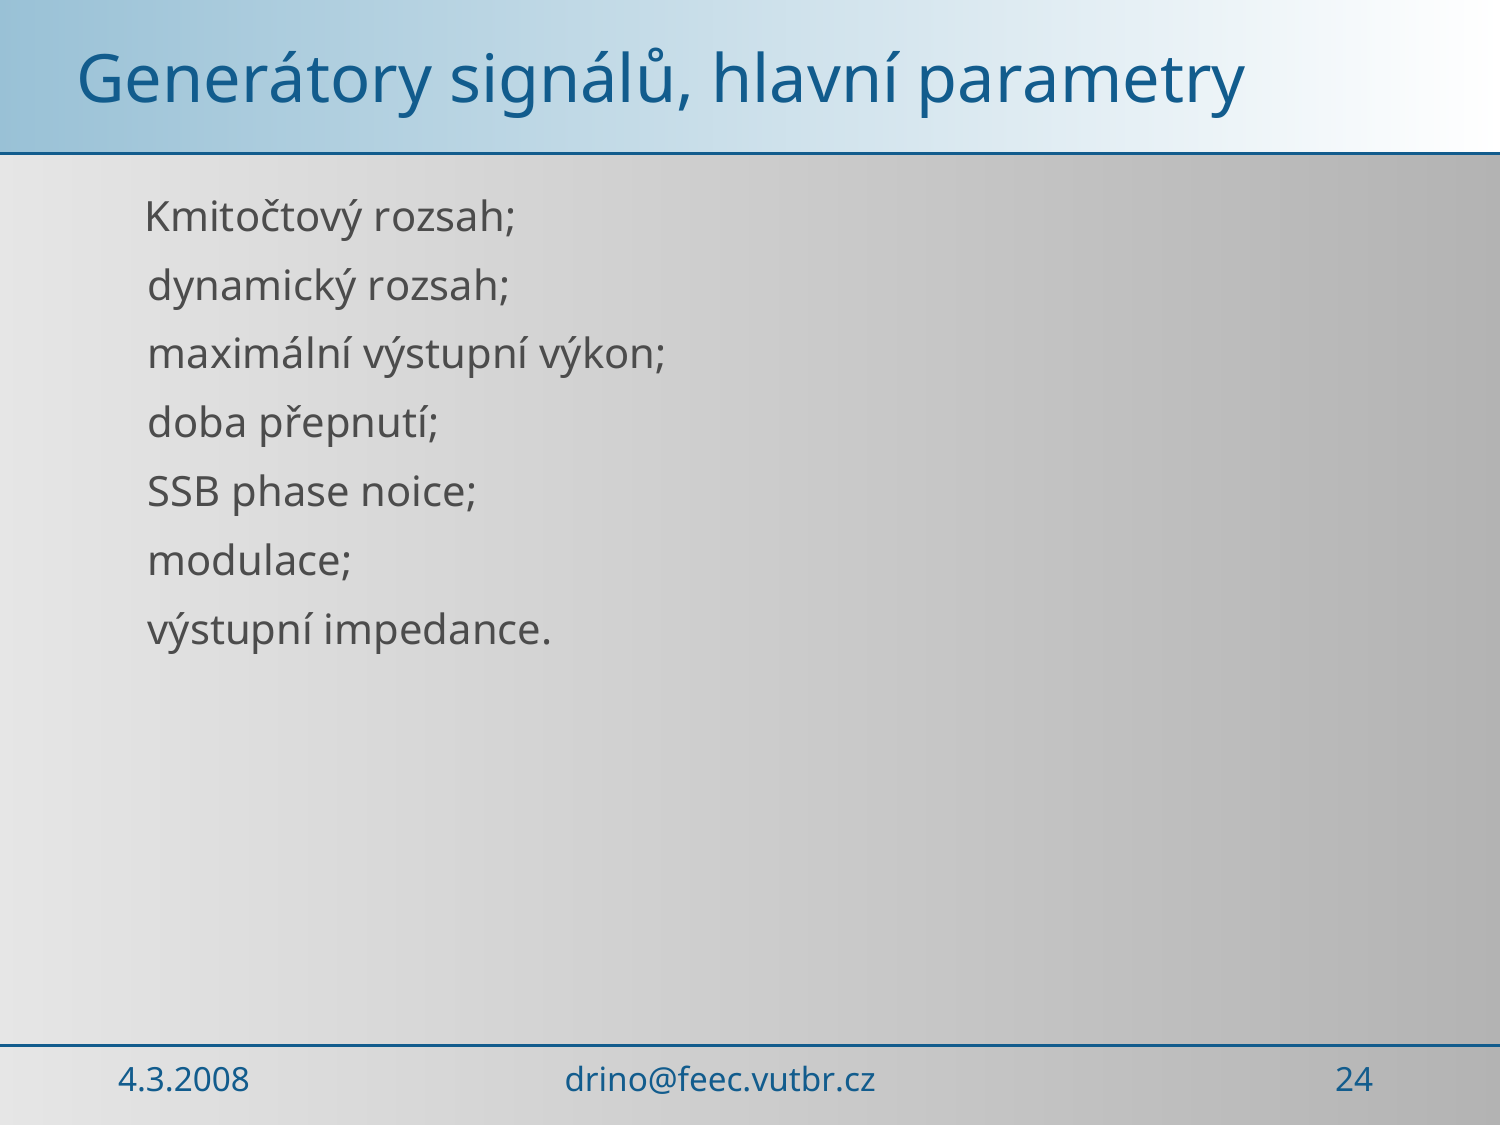

# Generátory signálů, hlavní parametry
Kmitočtový rozsah;
	dynamický rozsah;
	maximální výstupní výkon;
	doba přepnutí;
	SSB phase noice;
	modulace;
	výstupní impedance.
4.3.2008
drino@feec.vutbr.cz